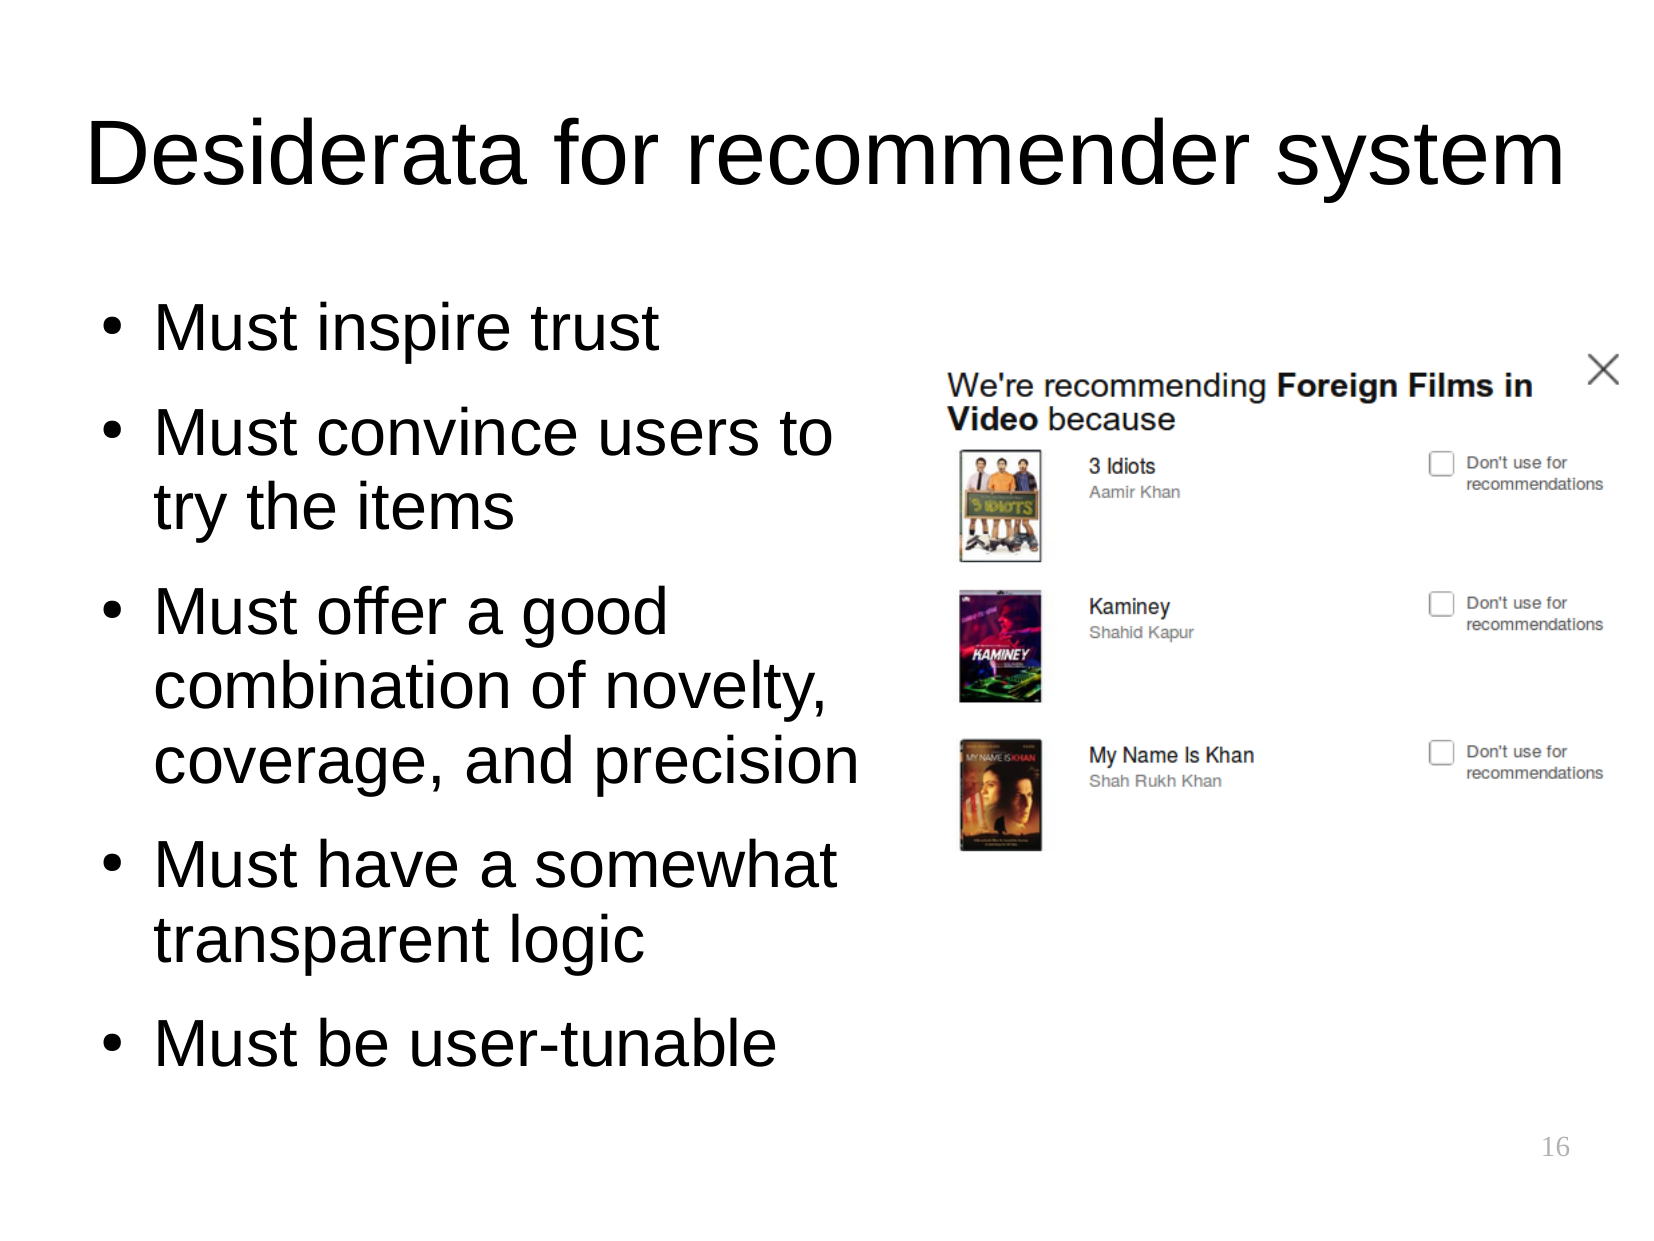

# Desiderata for recommender system
Must inspire trust
Must convince users to try the items
Must offer a good combination of novelty, coverage, and precision
Must have a somewhat transparent logic
Must be user-tunable
16